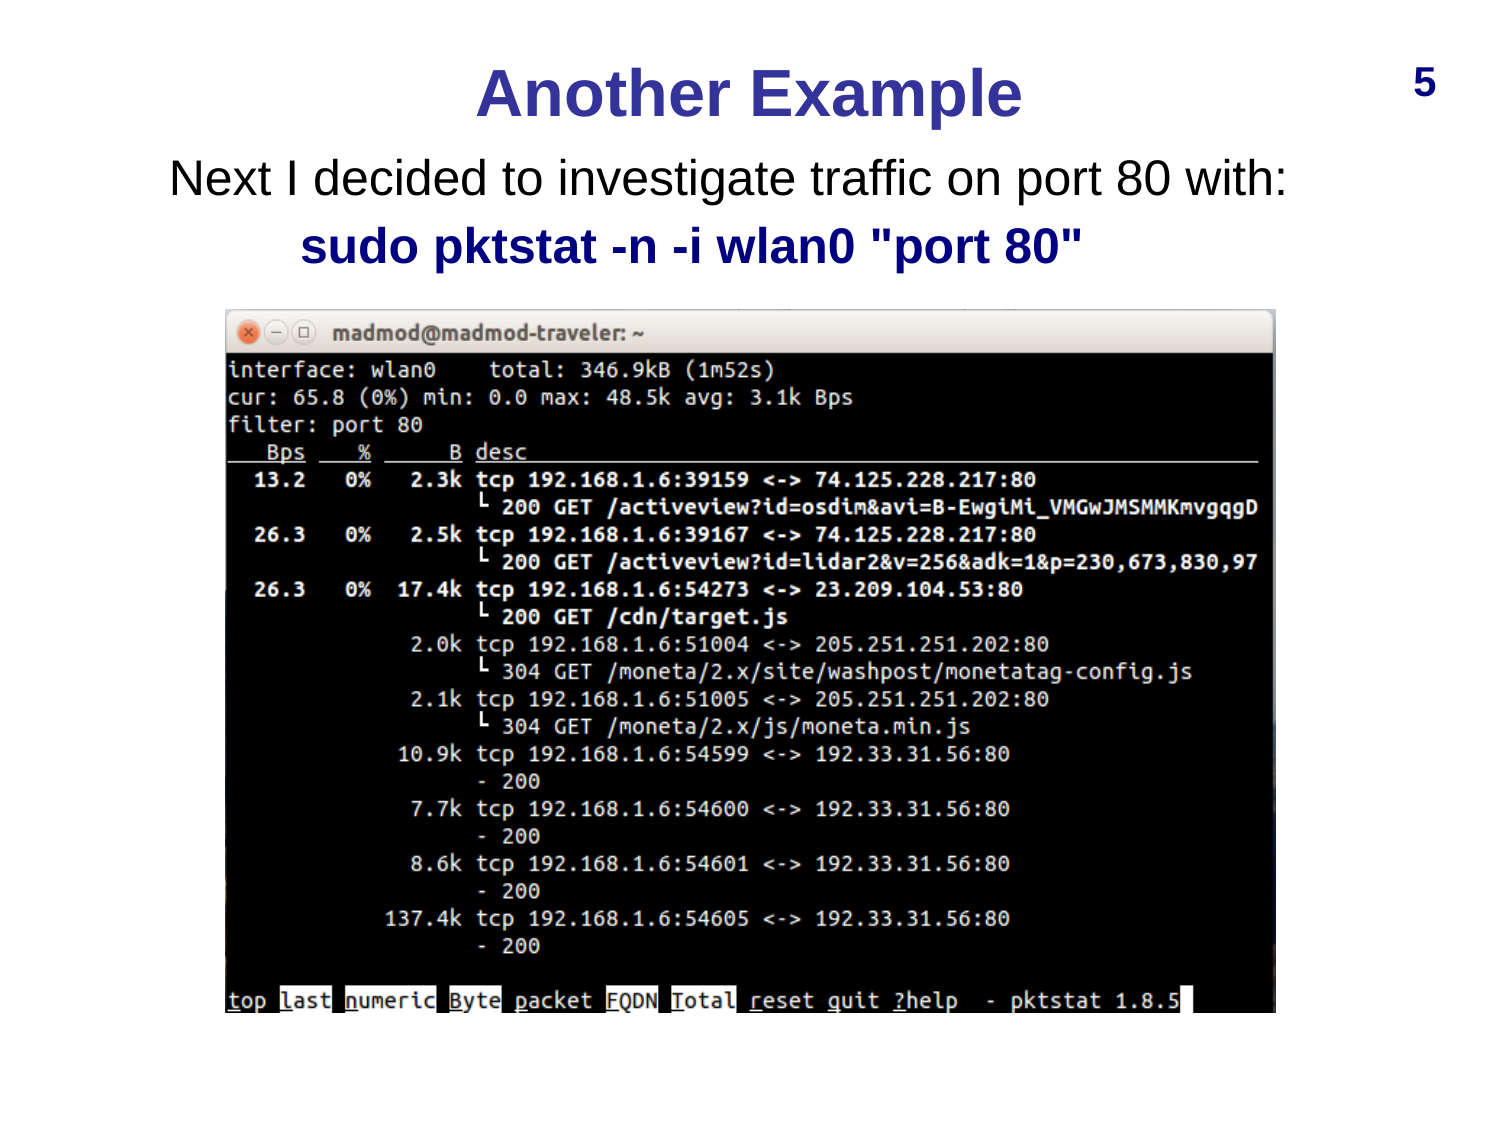

Another Example
5
# Next I decided to investigate traffic on port 80 with:
sudo pktstat -n -i wlan0 "port 80"